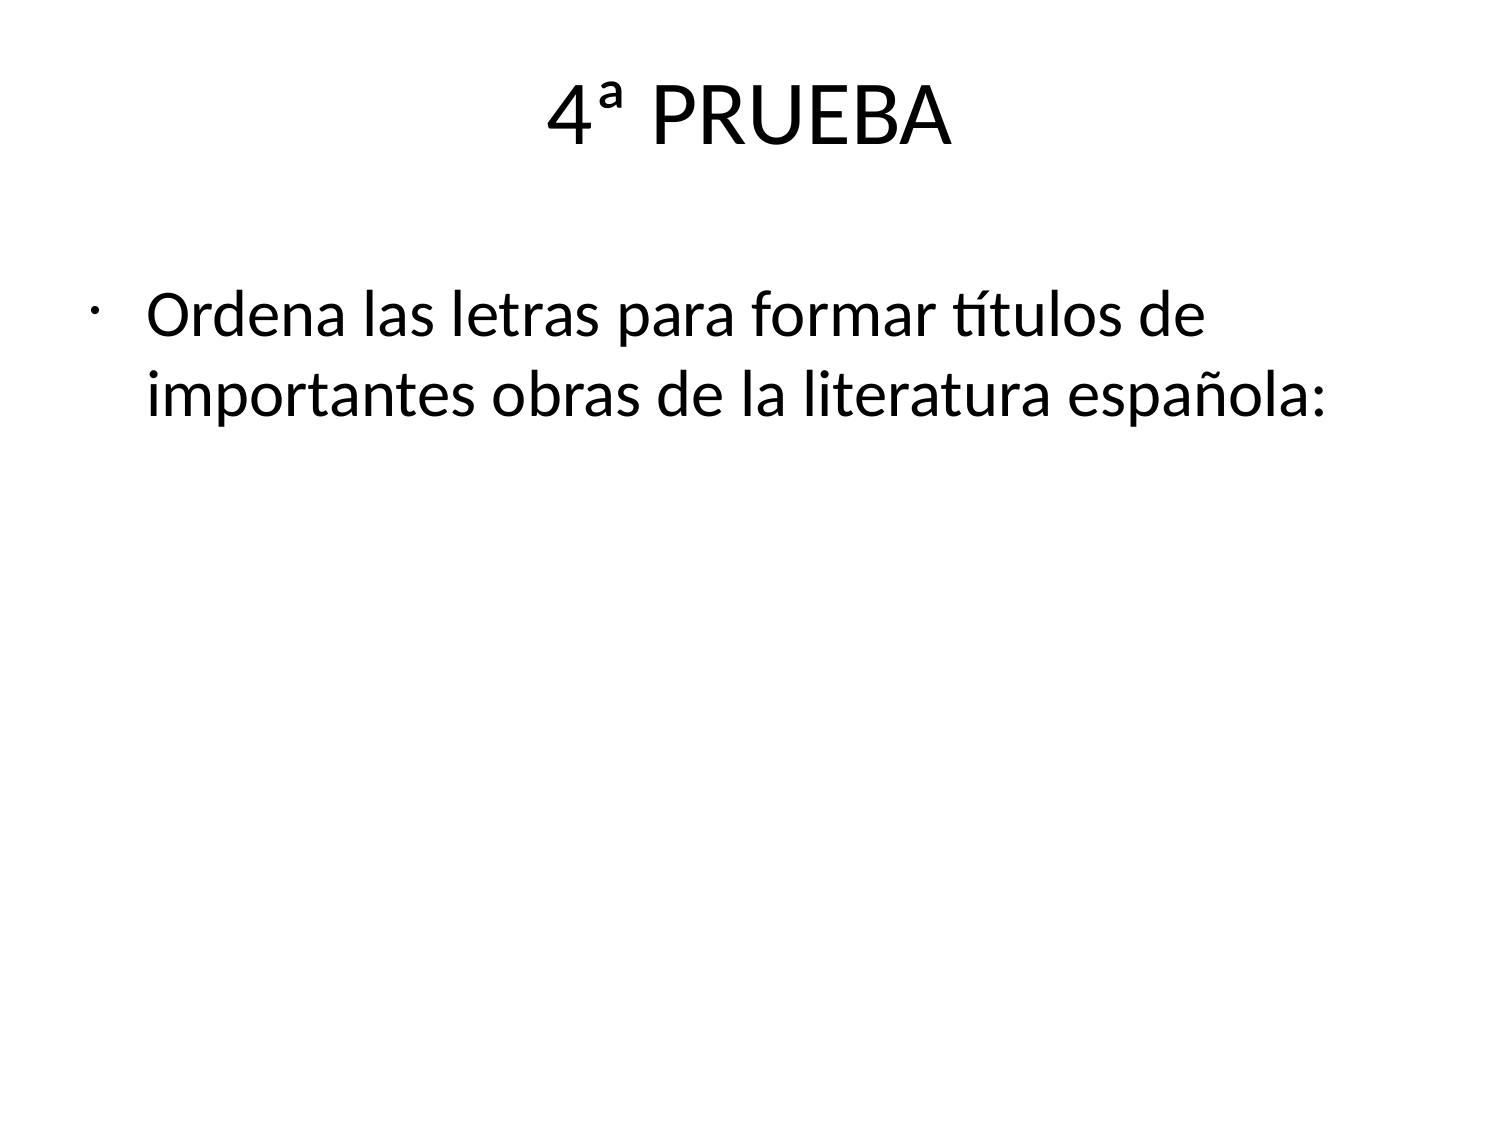

# 4ª PRUEBA
Ordena las letras para formar títulos de importantes obras de la literatura española: